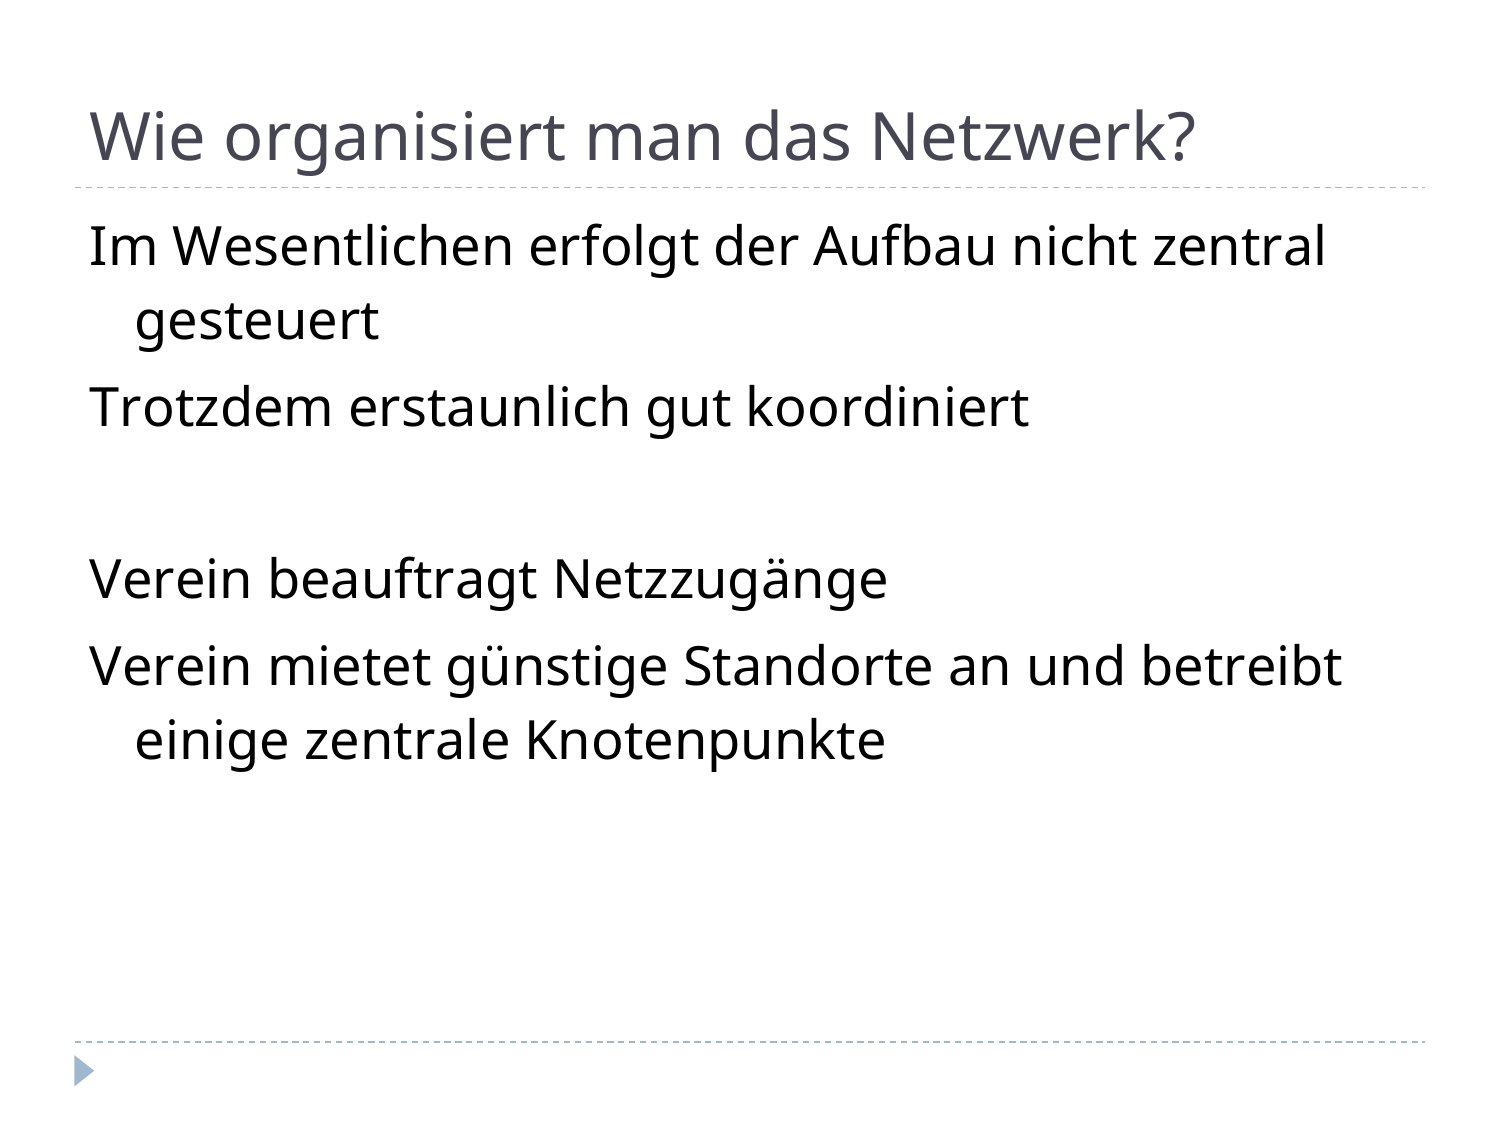

# Wie organisiert man das Netzwerk?
Im Wesentlichen erfolgt der Aufbau nicht zentral gesteuert
Trotzdem erstaunlich gut koordiniert
Verein beauftragt Netzzugänge
Verein mietet günstige Standorte an und betreibt einige zentrale Knotenpunkte